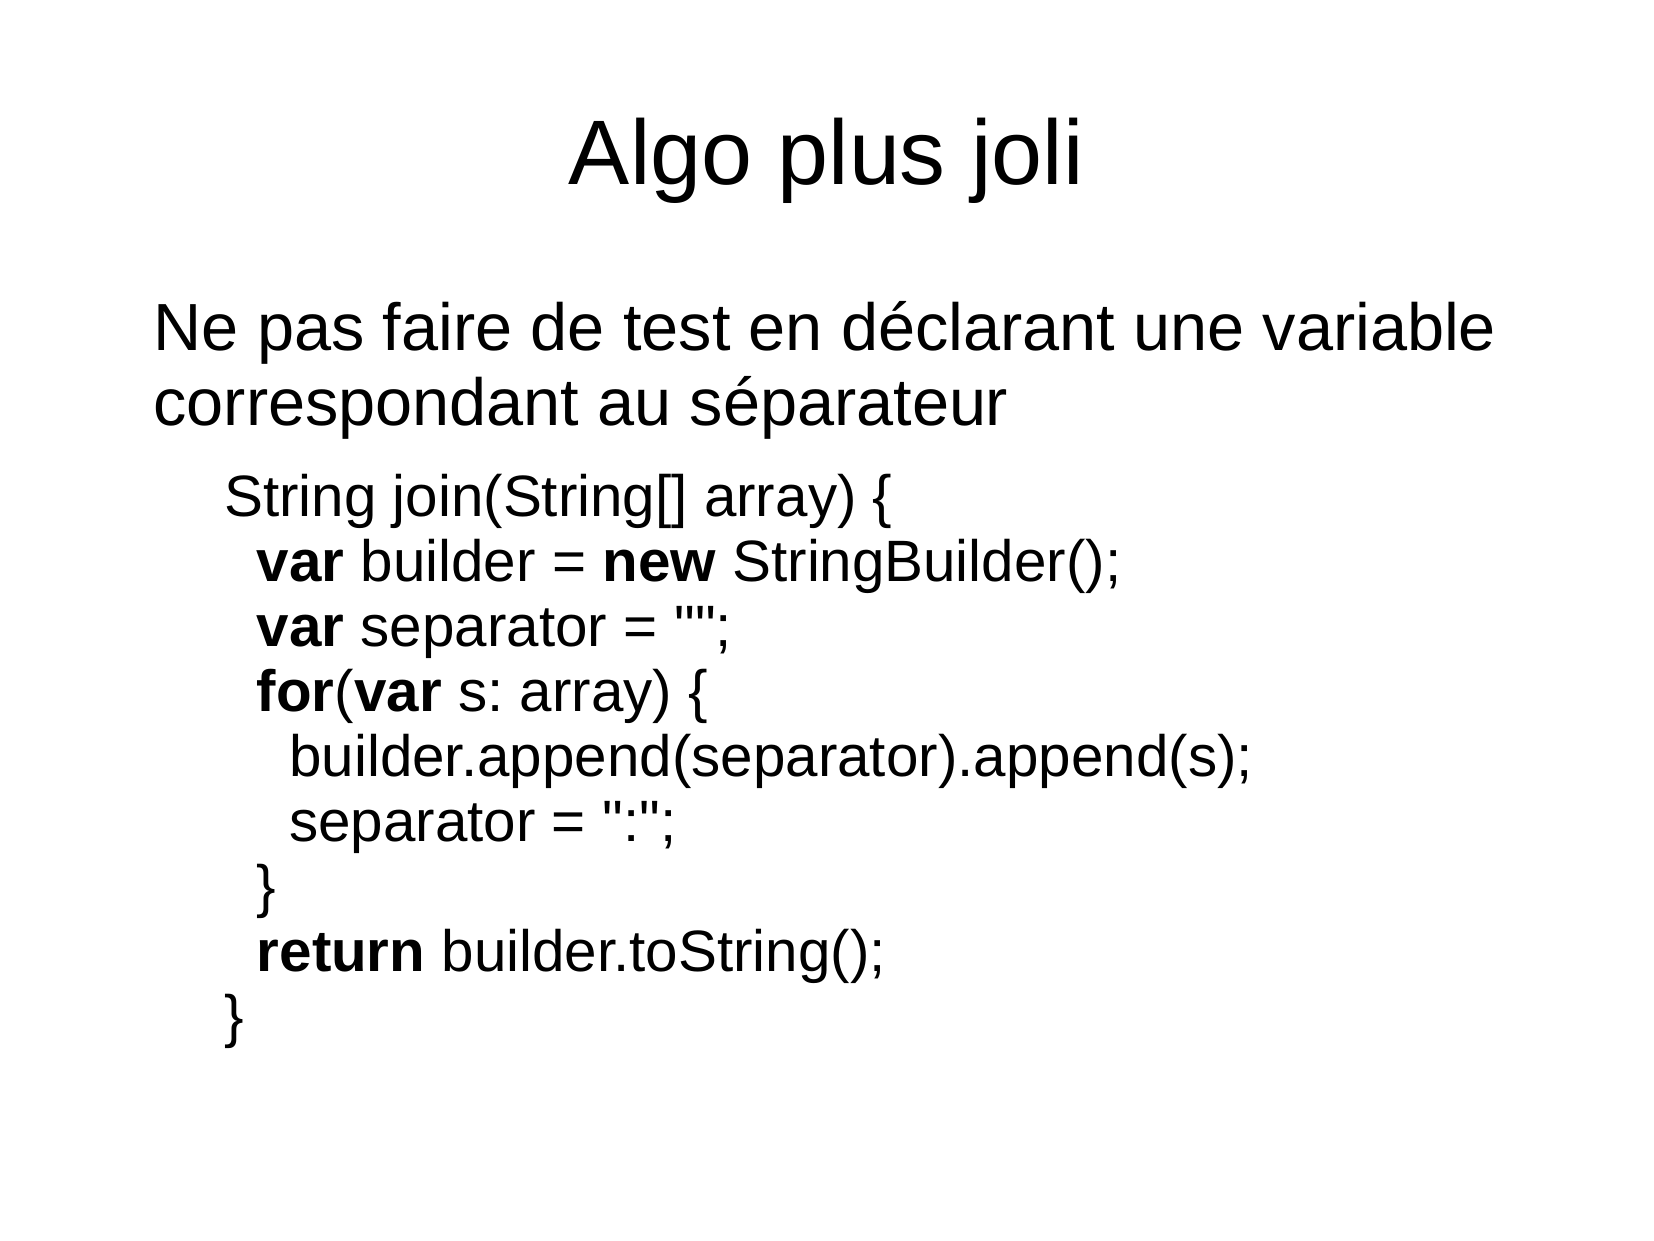

# Algo plus joli
Ne pas faire de test en déclarant une variable correspondant au séparateur
String join(String[] array) {
 var builder = new StringBuilder();
 var separator = "";
 for(var s: array) {
 builder.append(separator).append(s);
 separator = ":";
 }
 return builder.toString();
}